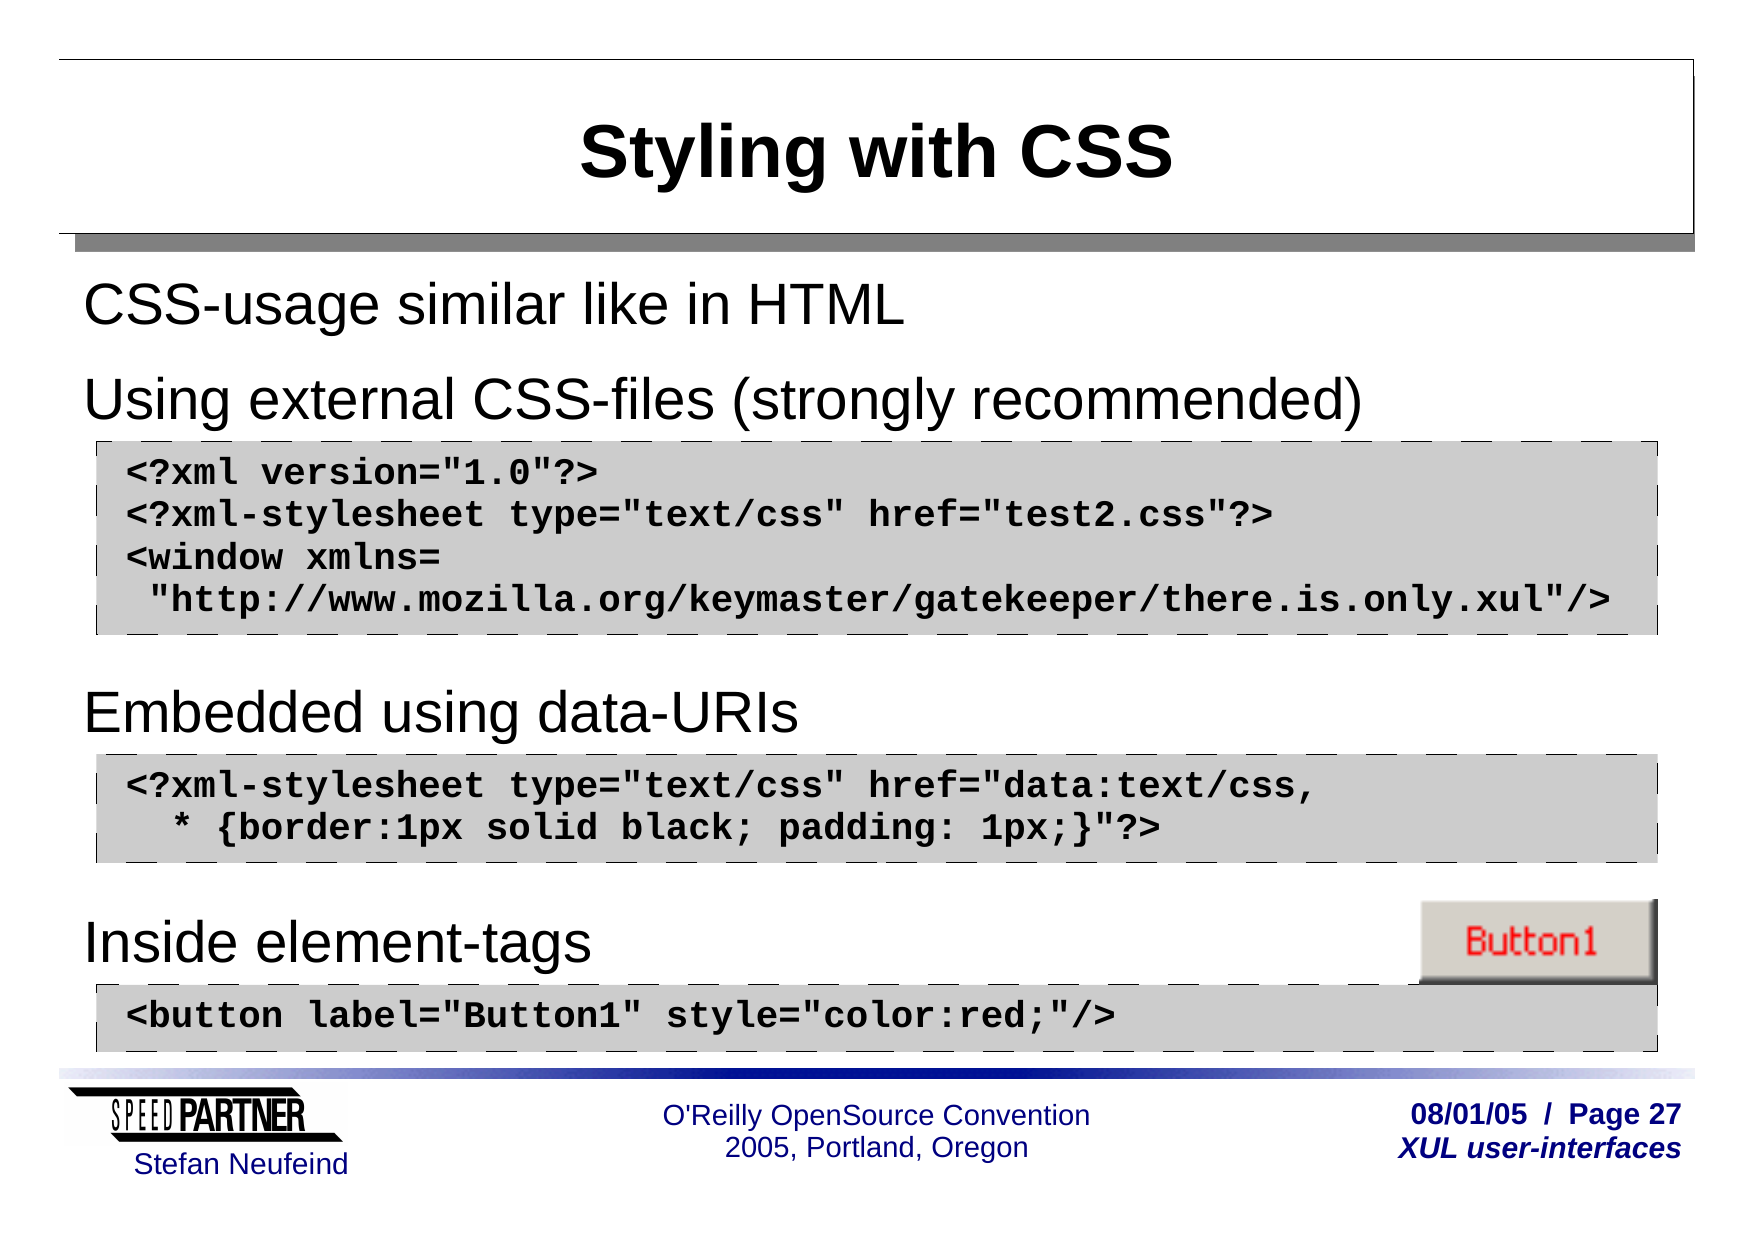

# Styling with CSS
CSS-usage similar like in HTML
Using external CSS-files (strongly recommended)
<?xml version="1.0"?>
<?xml-stylesheet type="text/css" href="test2.css"?>
<window xmlns=
 "http://www.mozilla.org/keymaster/gatekeeper/there.is.only.xul"/>
Embedded using data-URIs
<?xml-stylesheet type="text/css" href="data:text/css,
 * {border:1px solid black; padding: 1px;}"?>
Inside element-tags
<button label="Button1" style="color:red;"/>